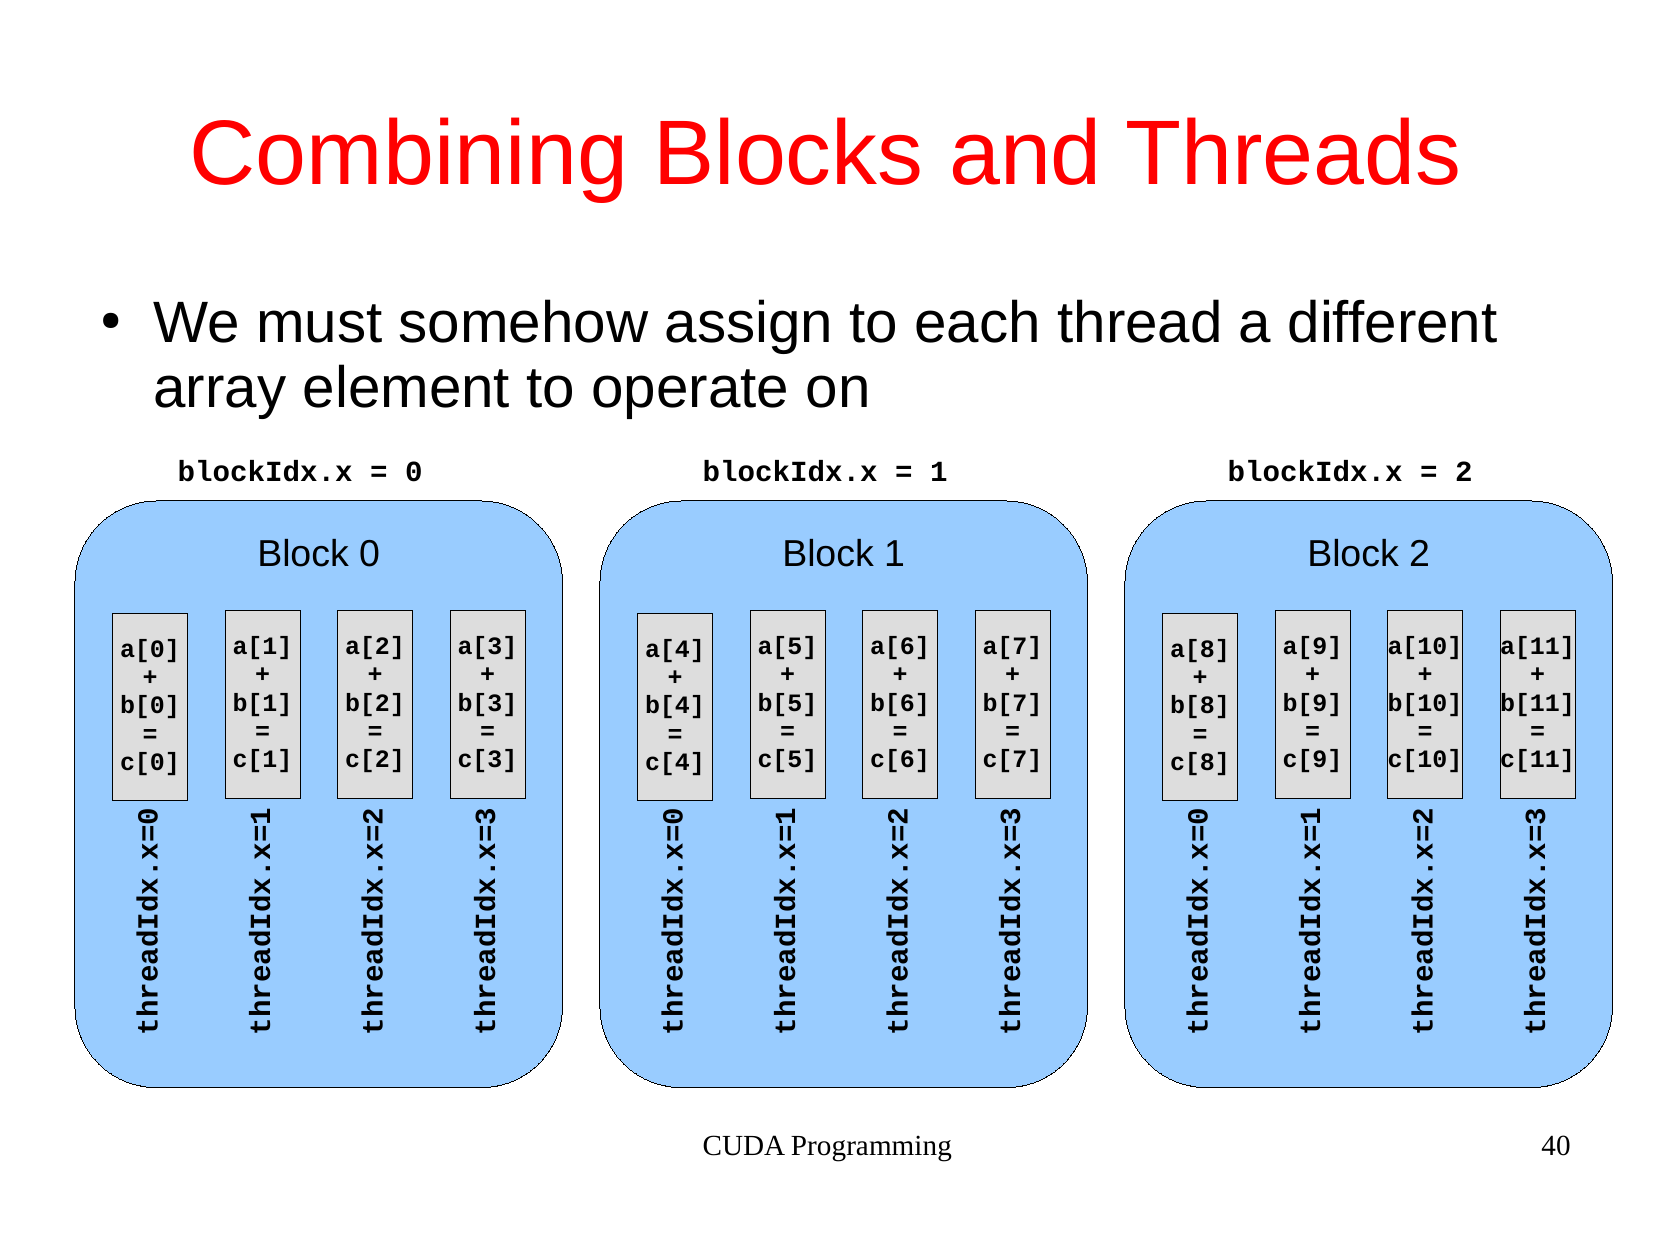

# Combining Blocks and Threads
We must somehow assign to each thread a different array element to operate on
blockIdx.x = 0
blockIdx.x = 1
blockIdx.x = 2
Block 0
Block 1
Block 2
a[1]
+
b[1]
=
c[1]
a[2]
+
b[2]
=
c[2]
a[3]
+
b[3]
=
c[3]
a[5]
+
b[5]
=
c[5]
a[6]
+
b[6]
=
c[6]
a[7]
+
b[7]
=
c[7]
a[9]
+
b[9]
=
c[9]
a[10]
+
b[10]
=
c[10]
a[11]
+
b[11]
=
c[11]
a[0]
+
b[0]
=
c[0]
a[4]
+
b[4]
=
c[4]
a[8]
+
b[8]
=
c[8]
threadIdx.x=0
threadIdx.x=1
threadIdx.x=2
threadIdx.x=3
threadIdx.x=0
threadIdx.x=1
threadIdx.x=2
threadIdx.x=3
threadIdx.x=0
threadIdx.x=1
threadIdx.x=2
threadIdx.x=3
CUDA Programming
40